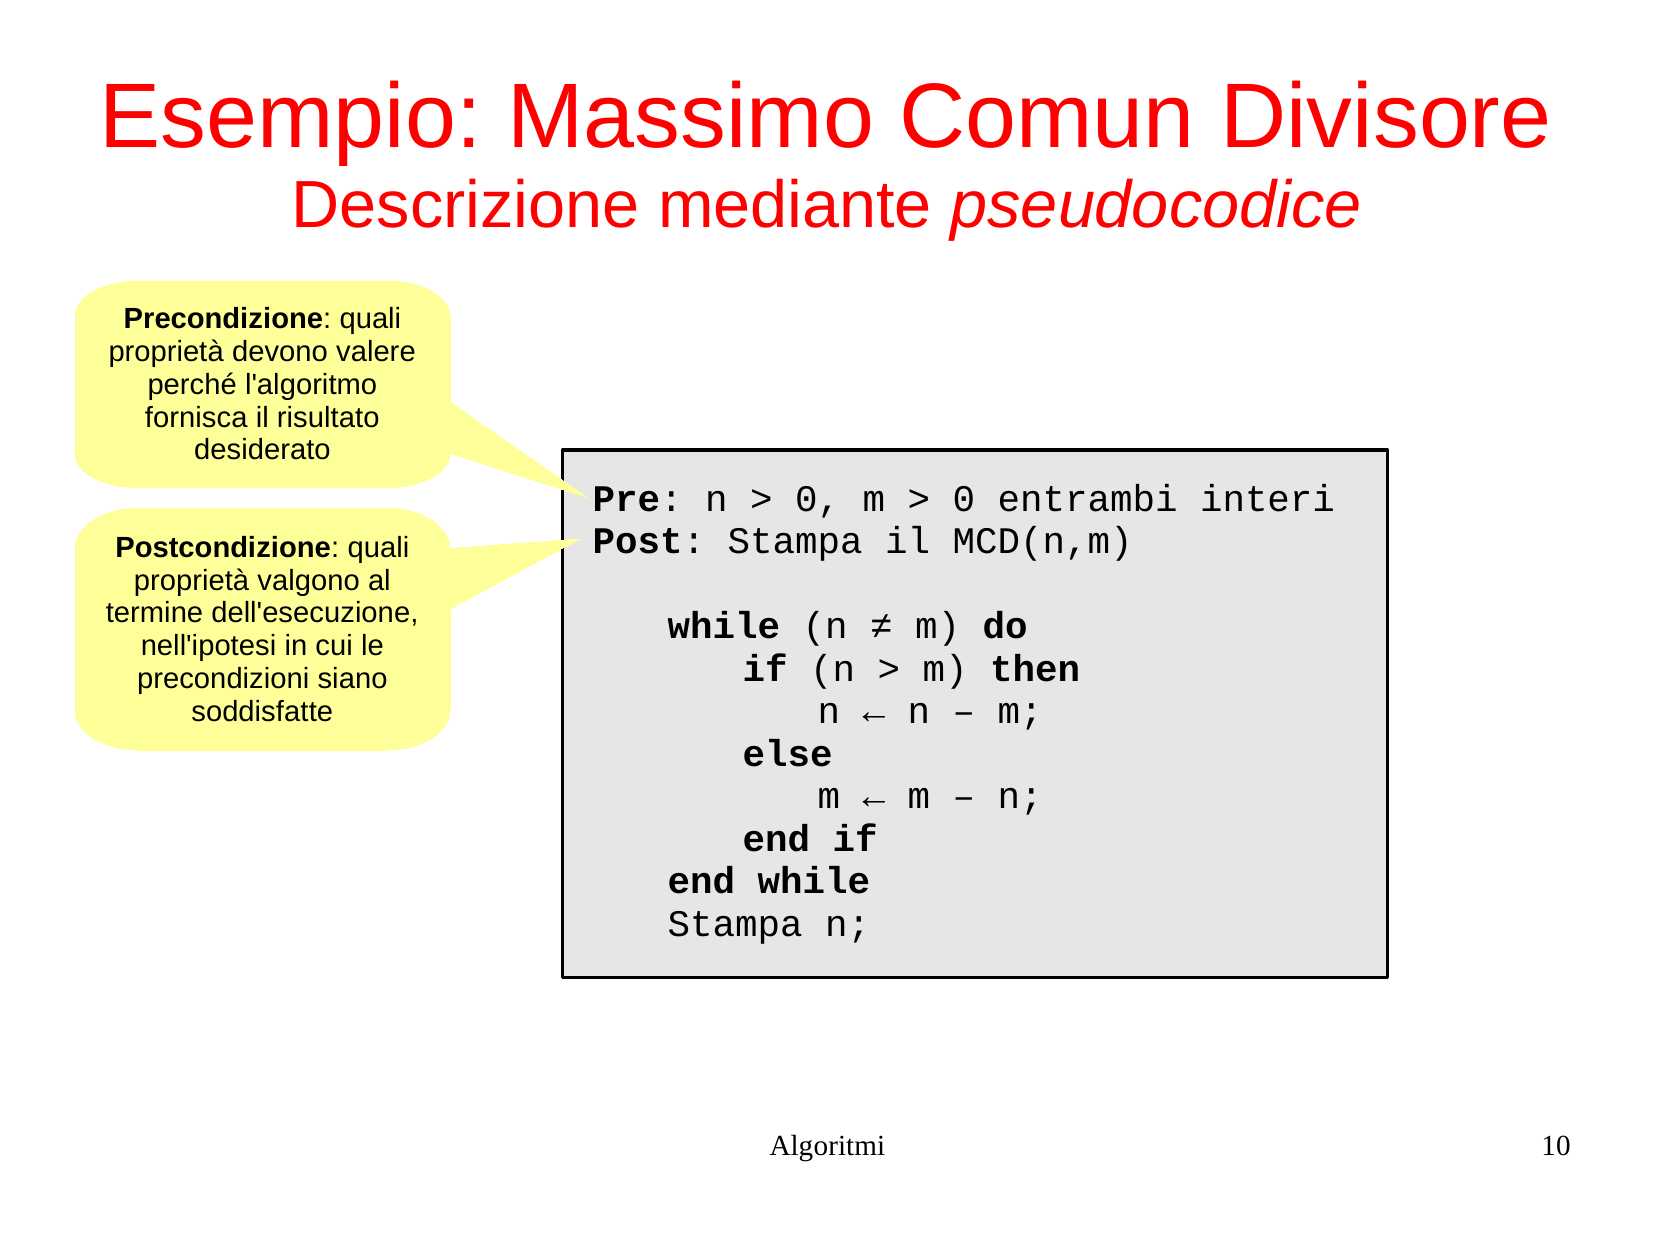

# Esempio: Massimo Comun Divisore Descrizione mediante pseudocodice
Precondizione: quali proprietà devono valere perché l'algoritmo fornisca il risultato desiderato
Pre: n > 0, m > 0 entrambi interi
Post: Stampa il MCD(n,m)
	while (n ≠ m) do
		if (n > m) then
			n ← n – m;
		else
			m ← m – n;
		end if
	end while
	Stampa n;
Postcondizione: quali proprietà valgono al termine dell'esecuzione, nell'ipotesi in cui le precondizioni siano soddisfatte
Algoritmi
10